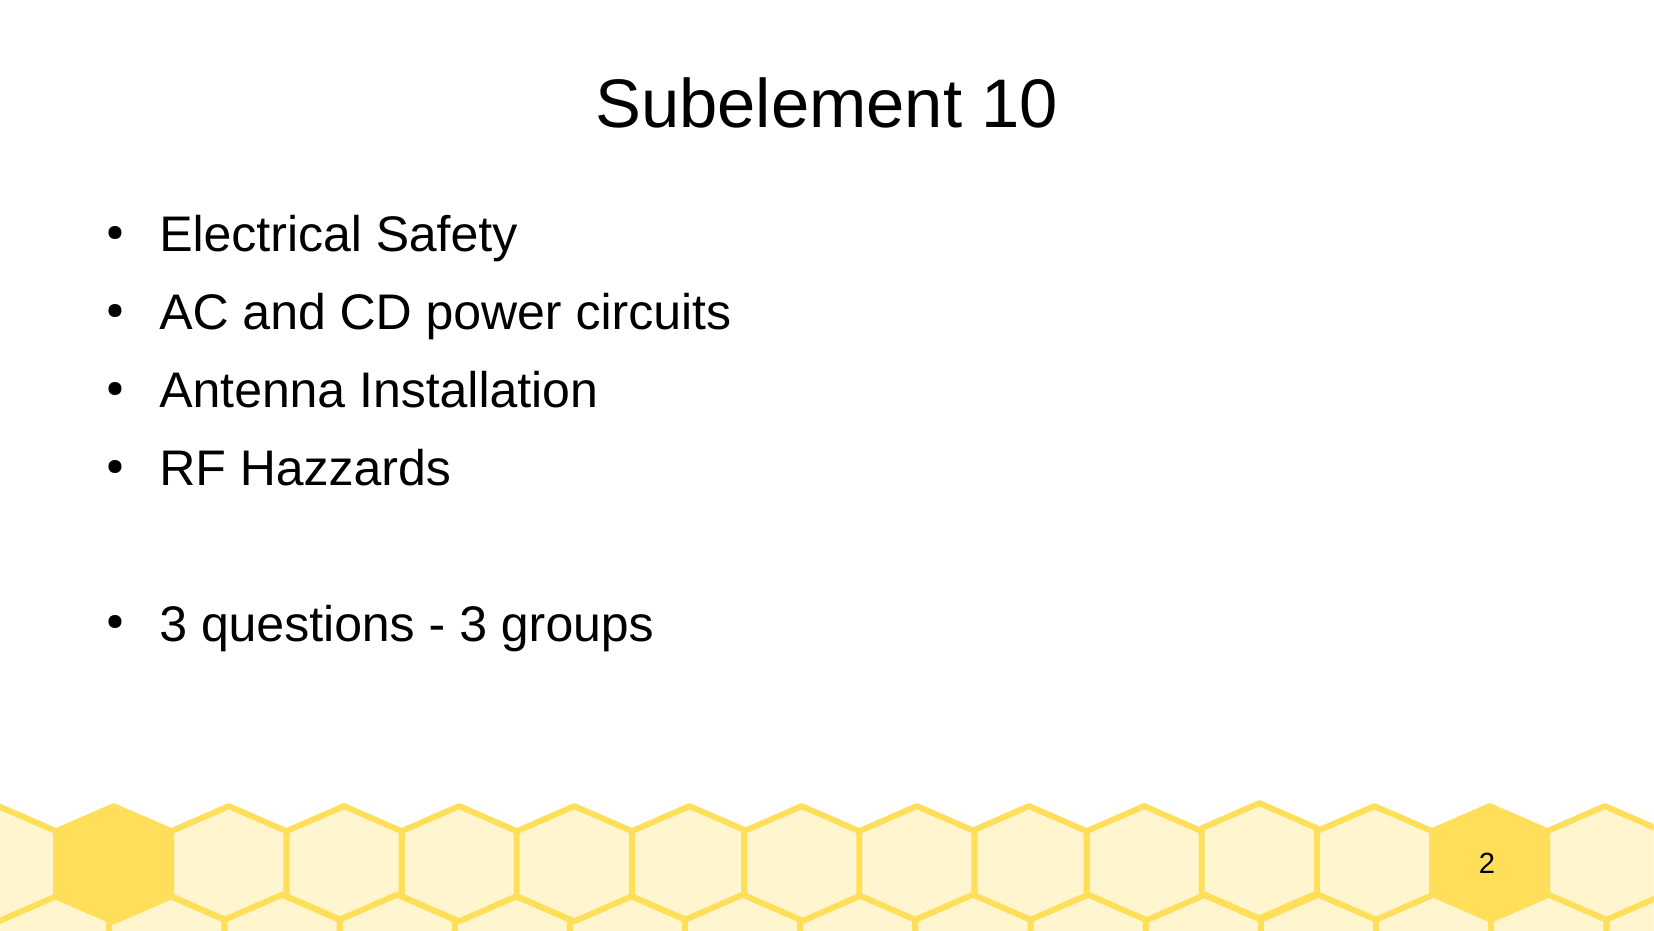

# Subelement 10
Electrical Safety
AC and CD power circuits
Antenna Installation
RF Hazzards
3 questions - 3 groups